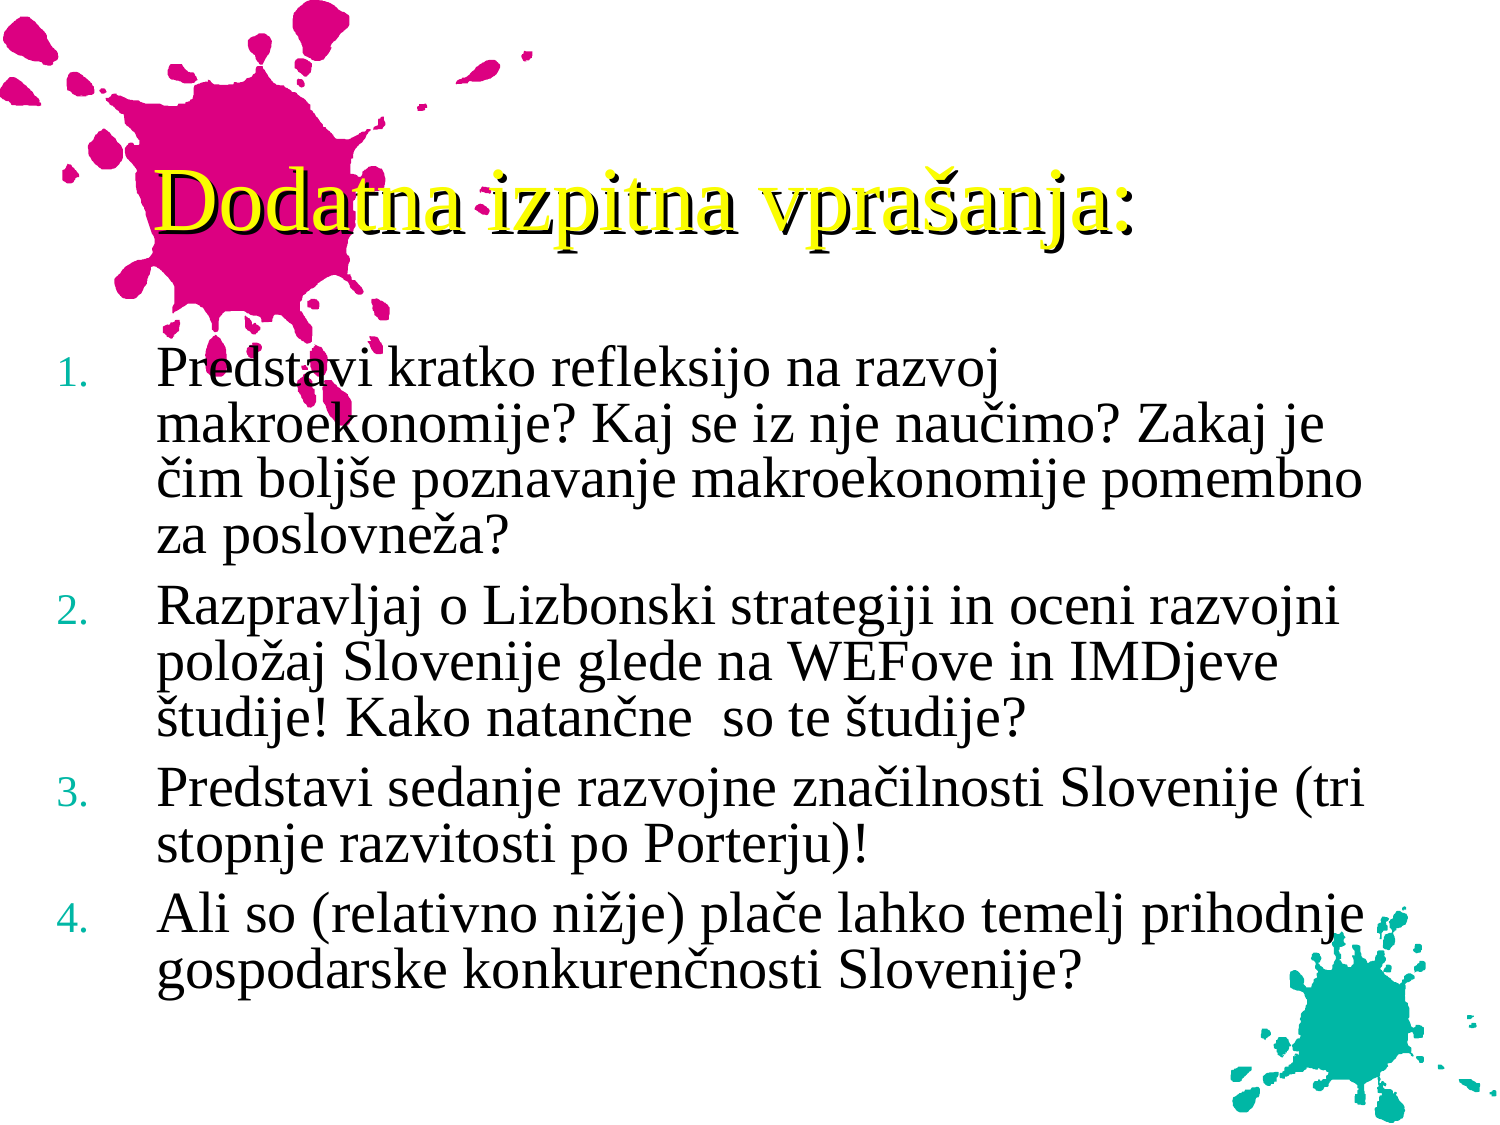

# Dodatna izpitna vprašanja:
Predstavi kratko refleksijo na razvoj makroekonomije? Kaj se iz nje naučimo? Zakaj je čim boljše poznavanje makroekonomije pomembno za poslovneža?
Razpravljaj o Lizbonski strategiji in oceni razvojni položaj Slovenije glede na WEFove in IMDjeve študije! Kako natančne so te študije?
Predstavi sedanje razvojne značilnosti Slovenije (tri stopnje razvitosti po Porterju)!
Ali so (relativno nižje) plače lahko temelj prihodnje gospodarske konkurenčnosti Slovenije?